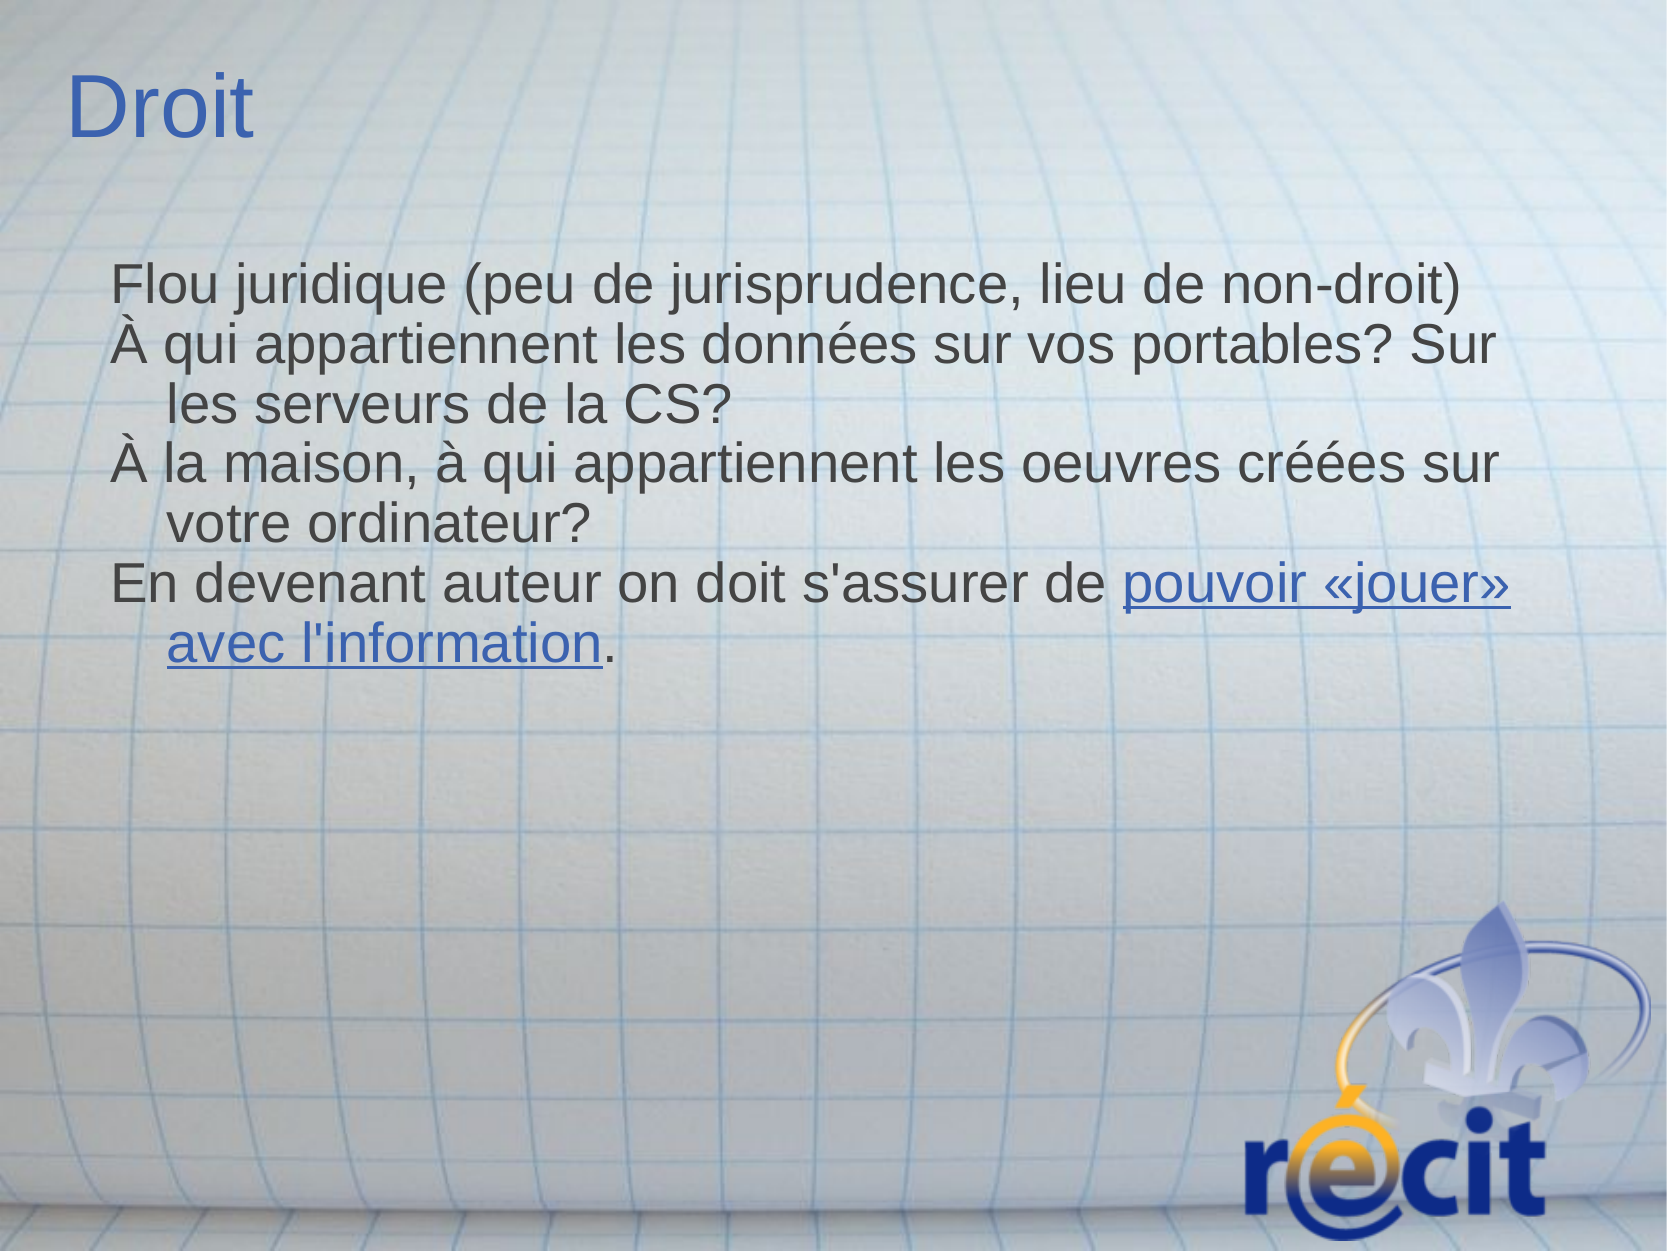

# Droit
Flou juridique (peu de jurisprudence, lieu de non-droit)‏
À qui appartiennent les données sur vos portables? Sur les serveurs de la CS?
À la maison, à qui appartiennent les oeuvres créées sur votre ordinateur?
En devenant auteur on doit s'assurer de pouvoir «jouer» avec l'information.